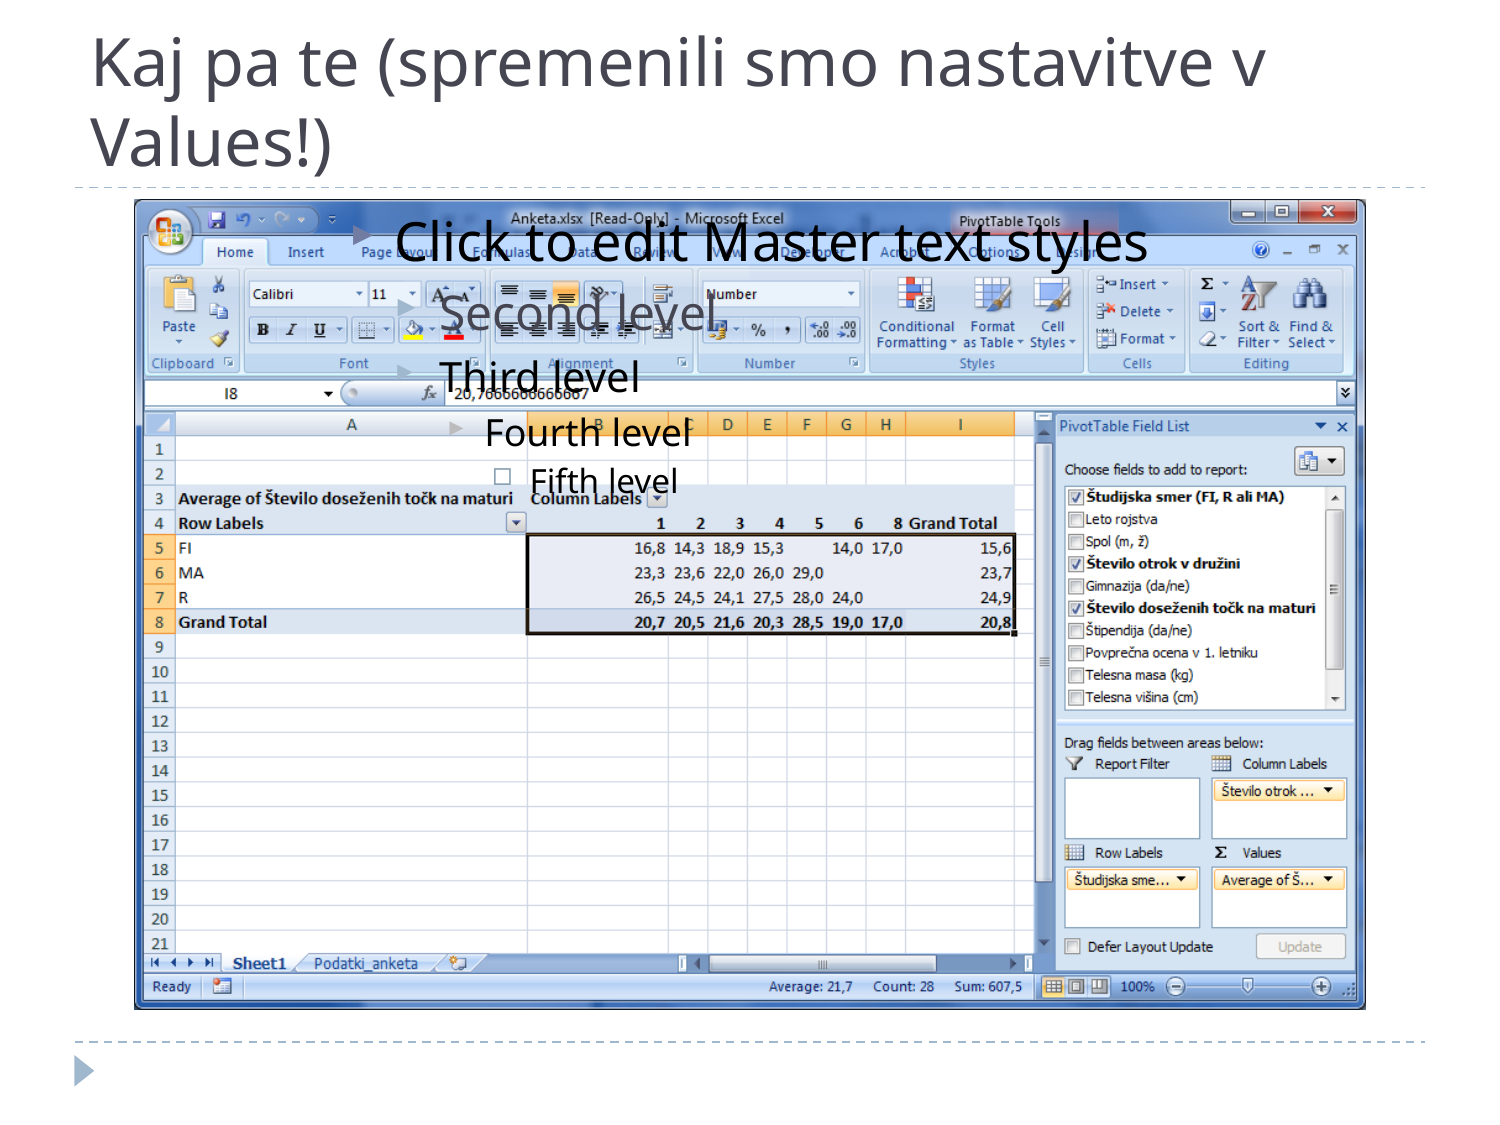

# Kaj pa te (spremenili smo nastavitve v Values!)
Click to edit Master text styles
Second level
Third level
Fourth level
Fifth level